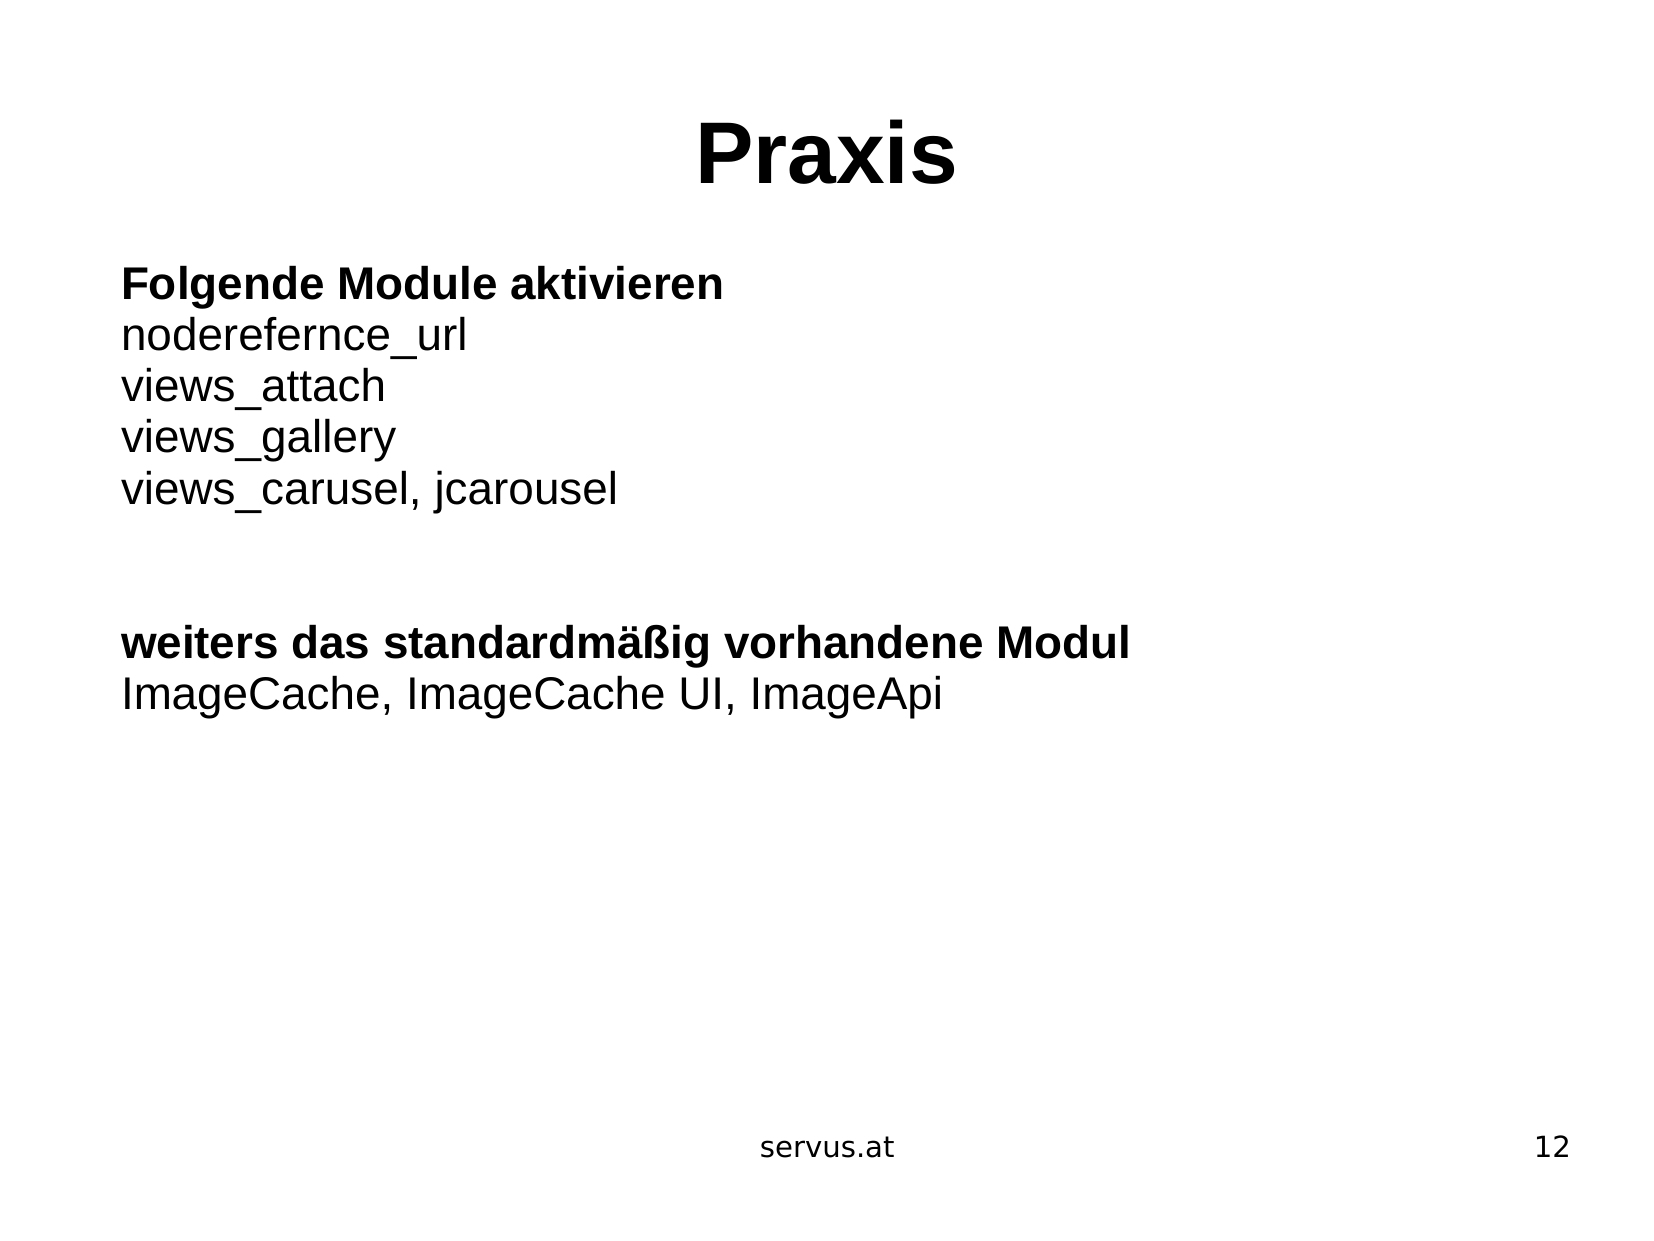

# Praxis
Folgende Module aktivieren
noderefernce_url
views_attach
views_gallery
views_carusel, jcarousel
weiters das standardmäßig vorhandene Modul
ImageCache, ImageCache UI, ImageApi
servus.at
12